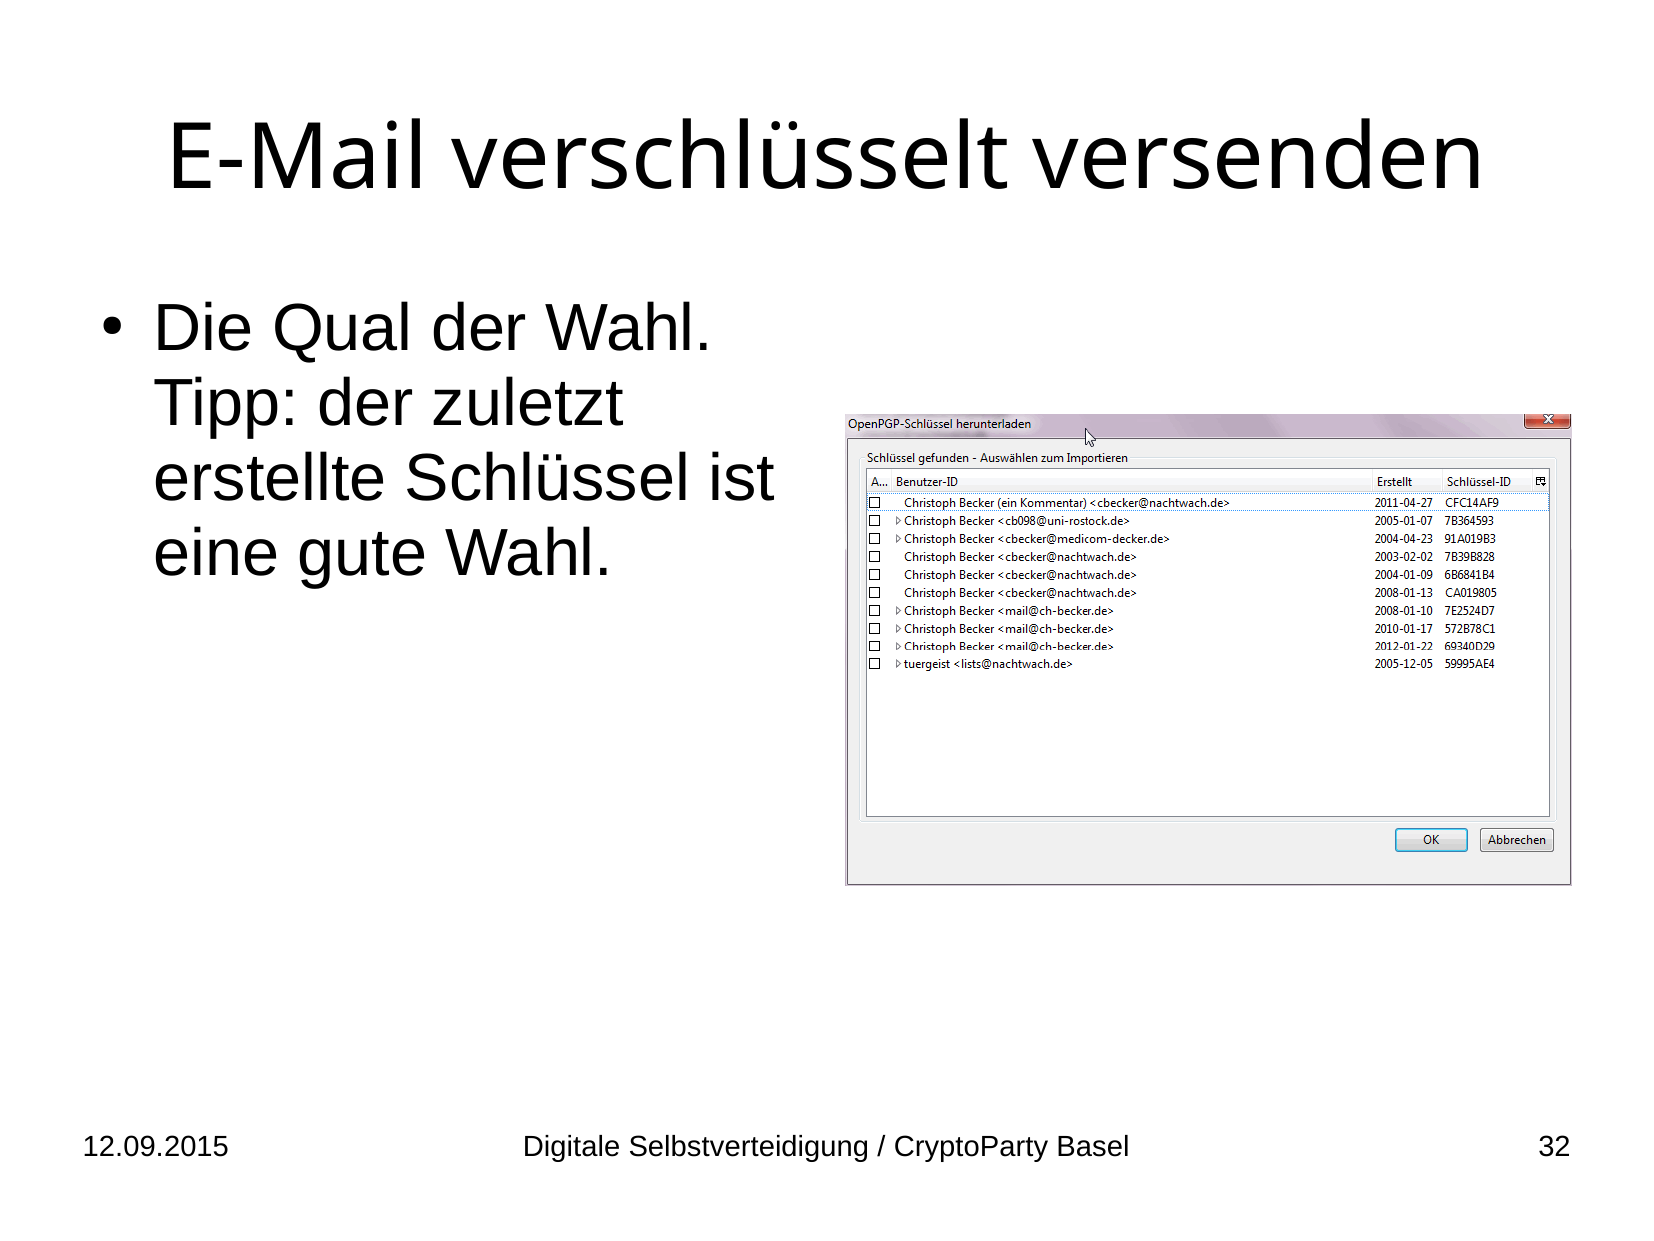

# E-Mail verschlüsselt versenden
Die Qual der Wahl. Tipp: der zuletzt erstellte Schlüssel ist eine gute Wahl.
12.09.2015
Digitale Selbstverteidigung / CryptoParty Basel
32